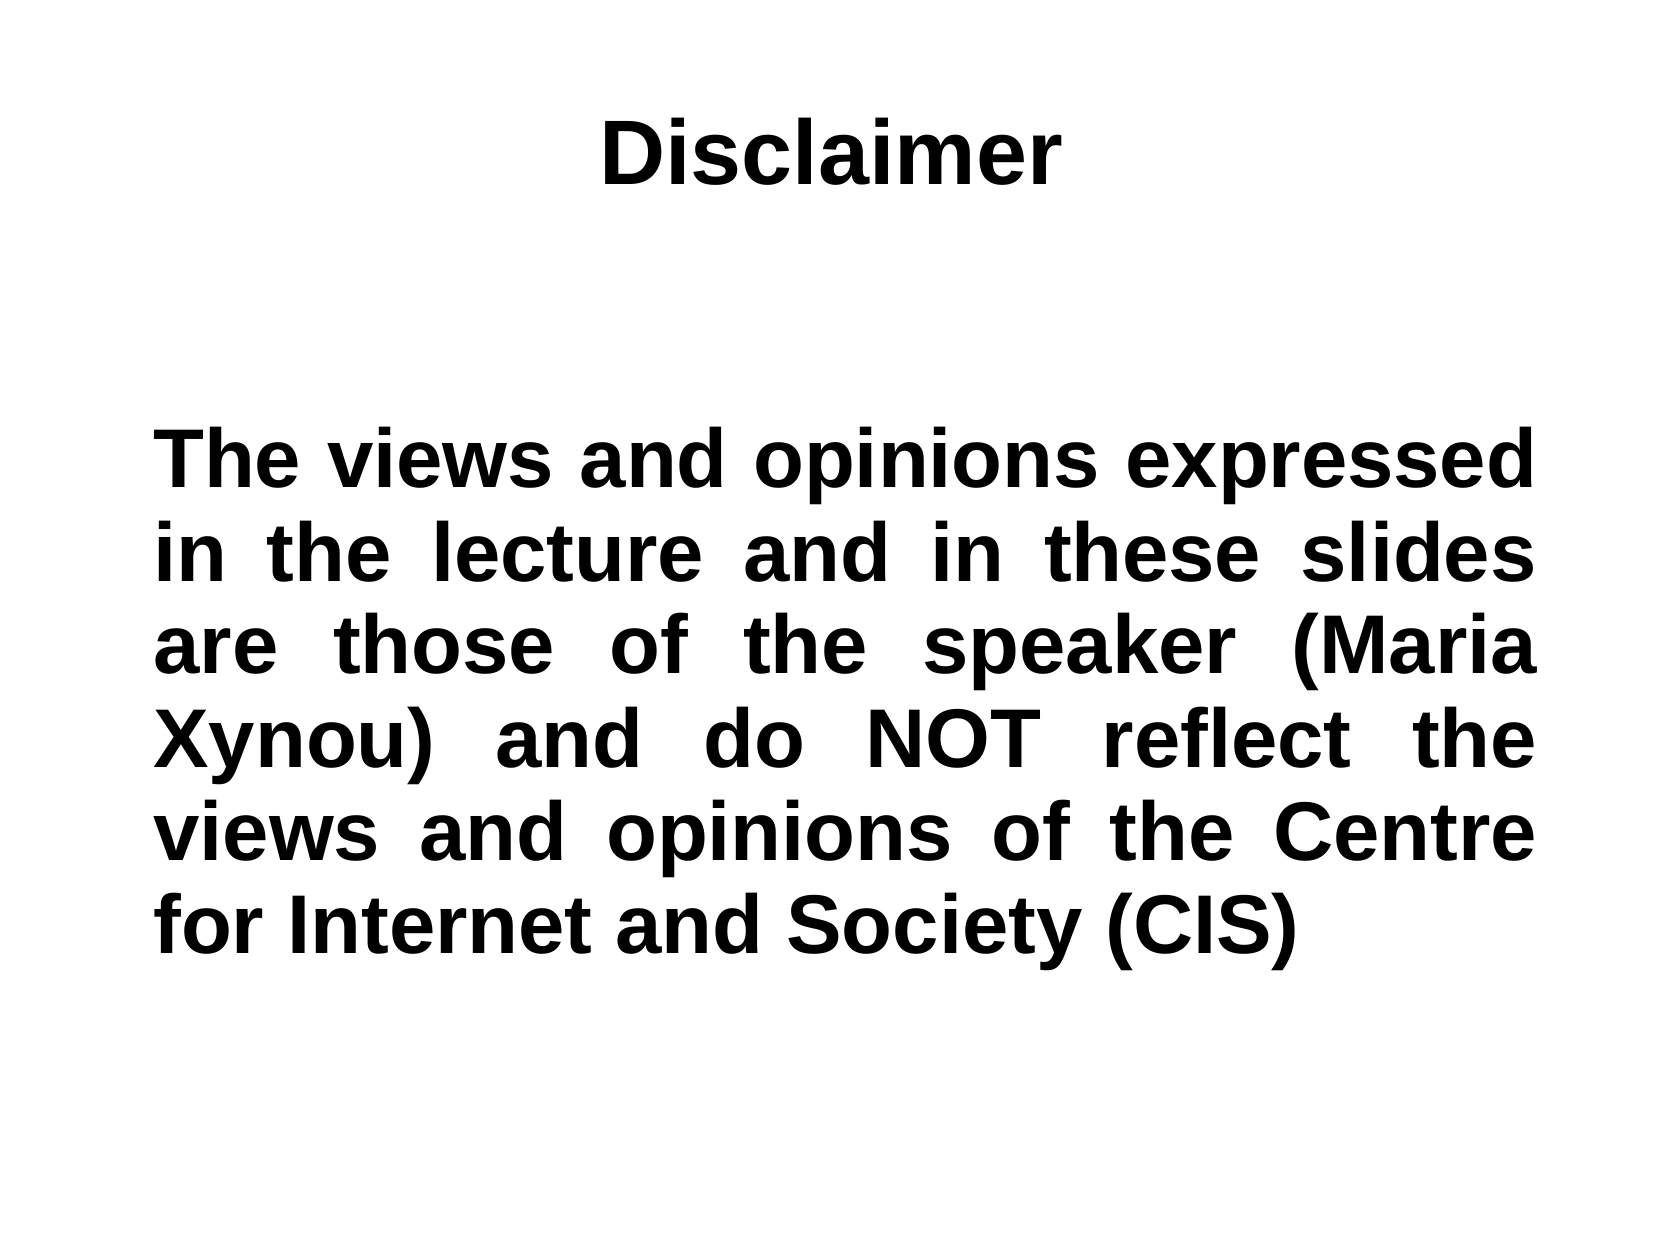

# Disclaimer
The views and opinions expressed in the lecture and in these slides are those of the speaker (Maria Xynou) and do NOT reflect the views and opinions of the Centre for Internet and Society (CIS)